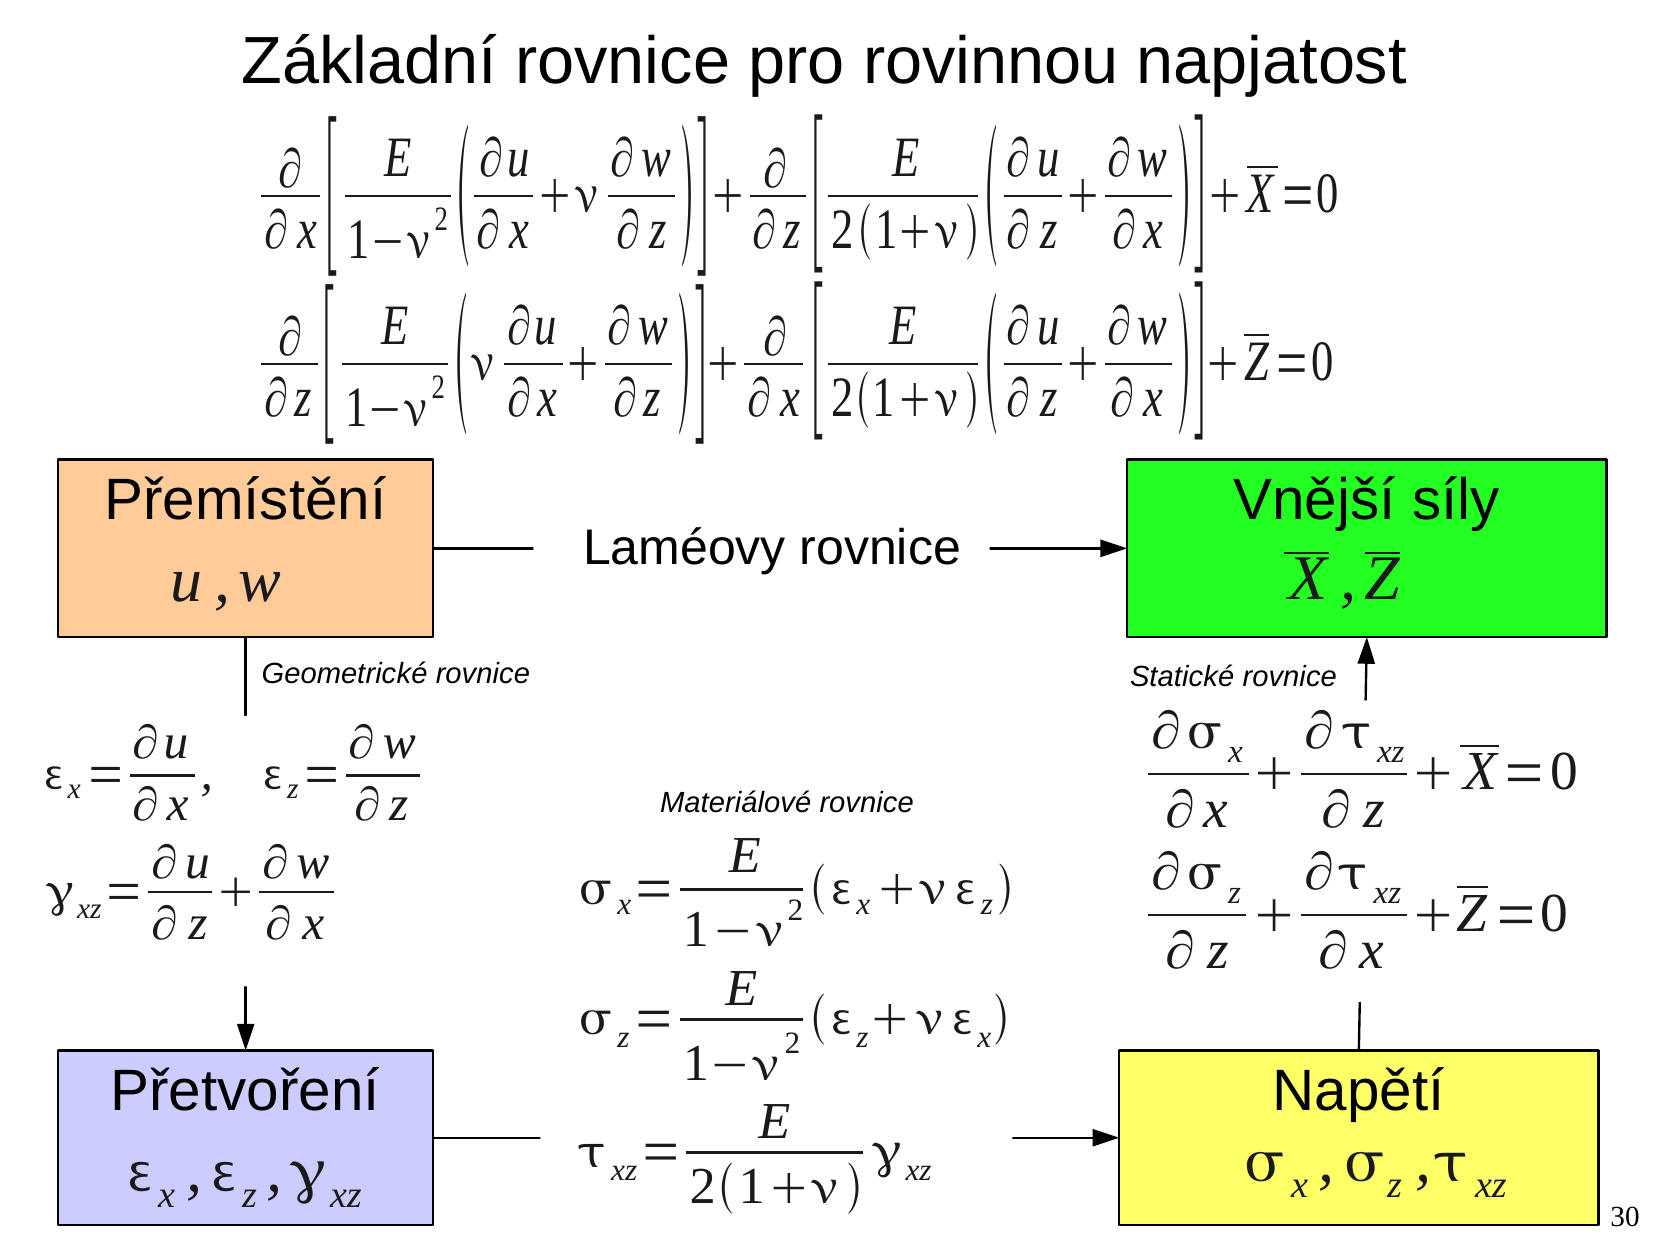

# Základní rovnice pro rovinnou napjatost
Přemístění
Vnější síly
Laméovy rovnice
Geometrické rovnice
Statické rovnice
Materiálové rovnice
Přetvoření
Napětí
30